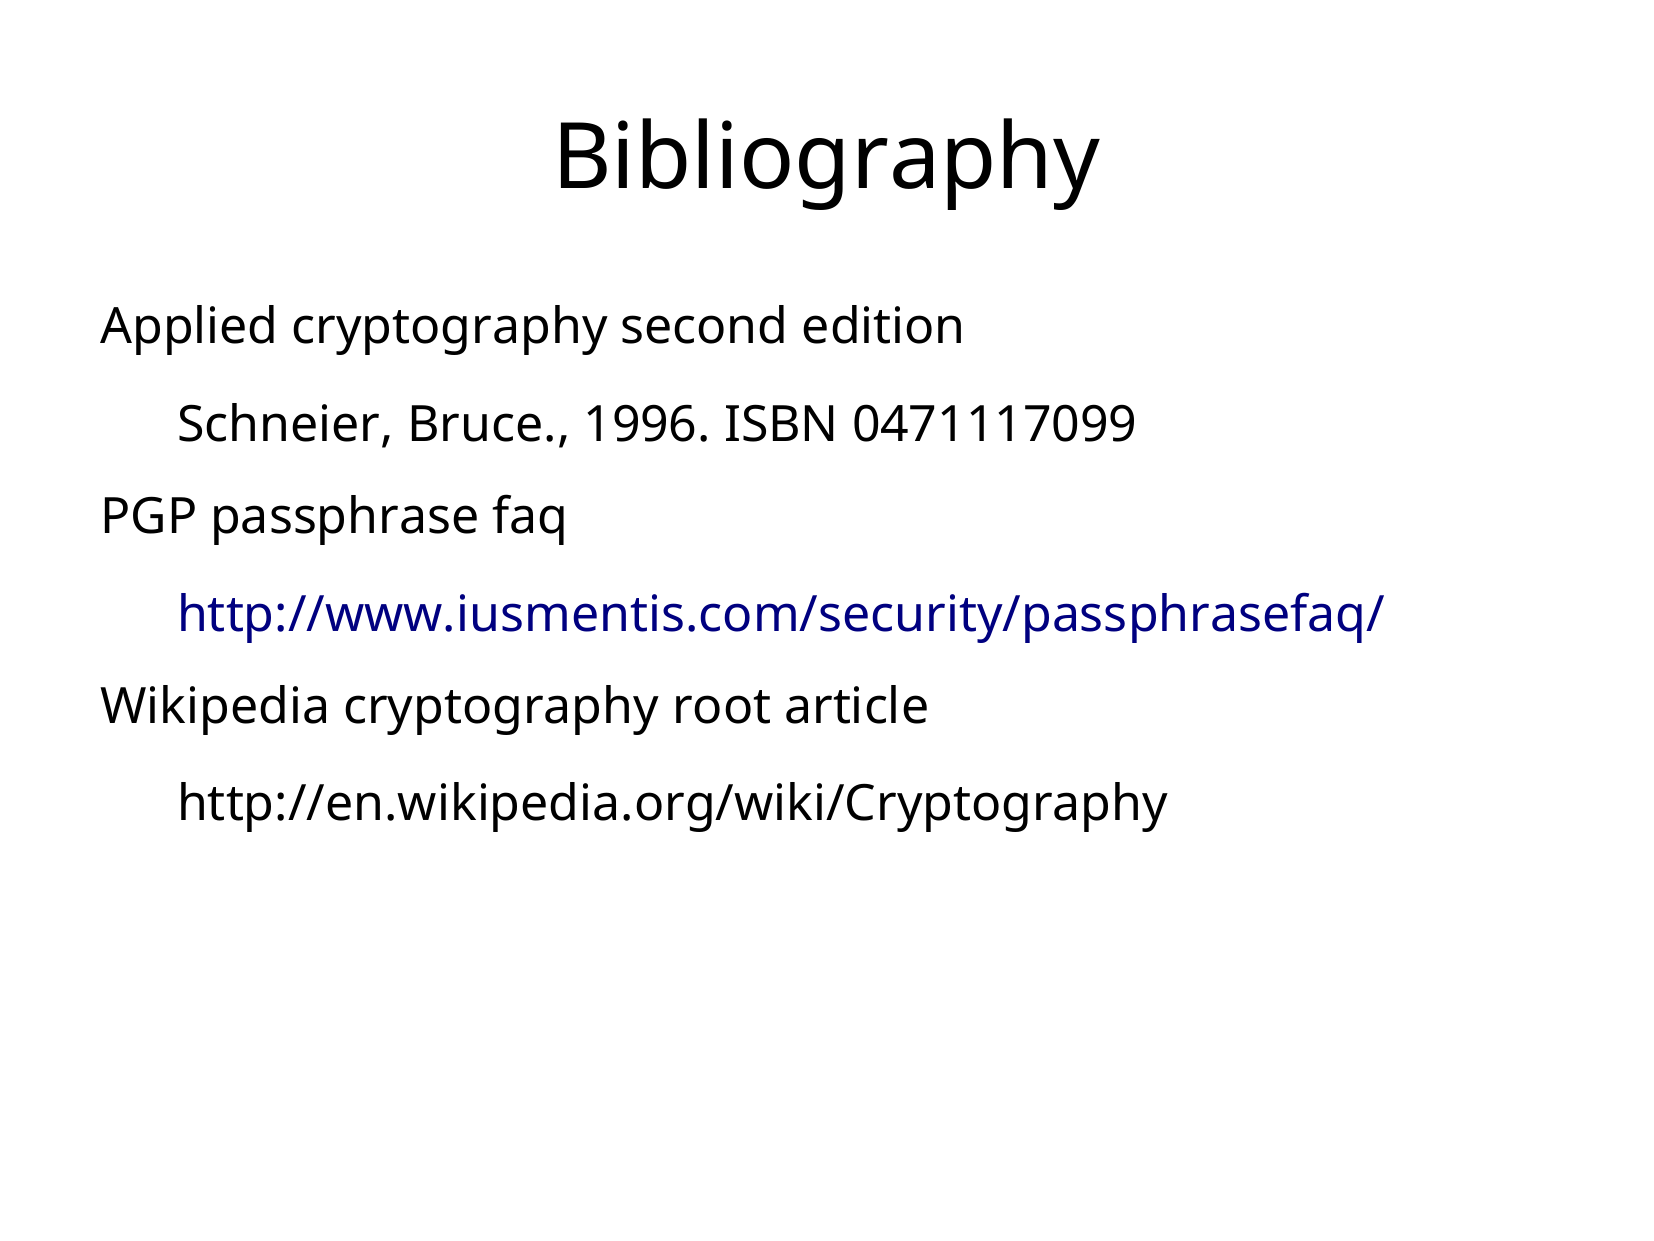

# Bibliography
Applied cryptography second edition
Schneier, Bruce., 1996. ISBN 0471117099
PGP passphrase faq
http://www.iusmentis.com/security/passphrasefaq/
Wikipedia cryptography root article
http://en.wikipedia.org/wiki/Cryptography